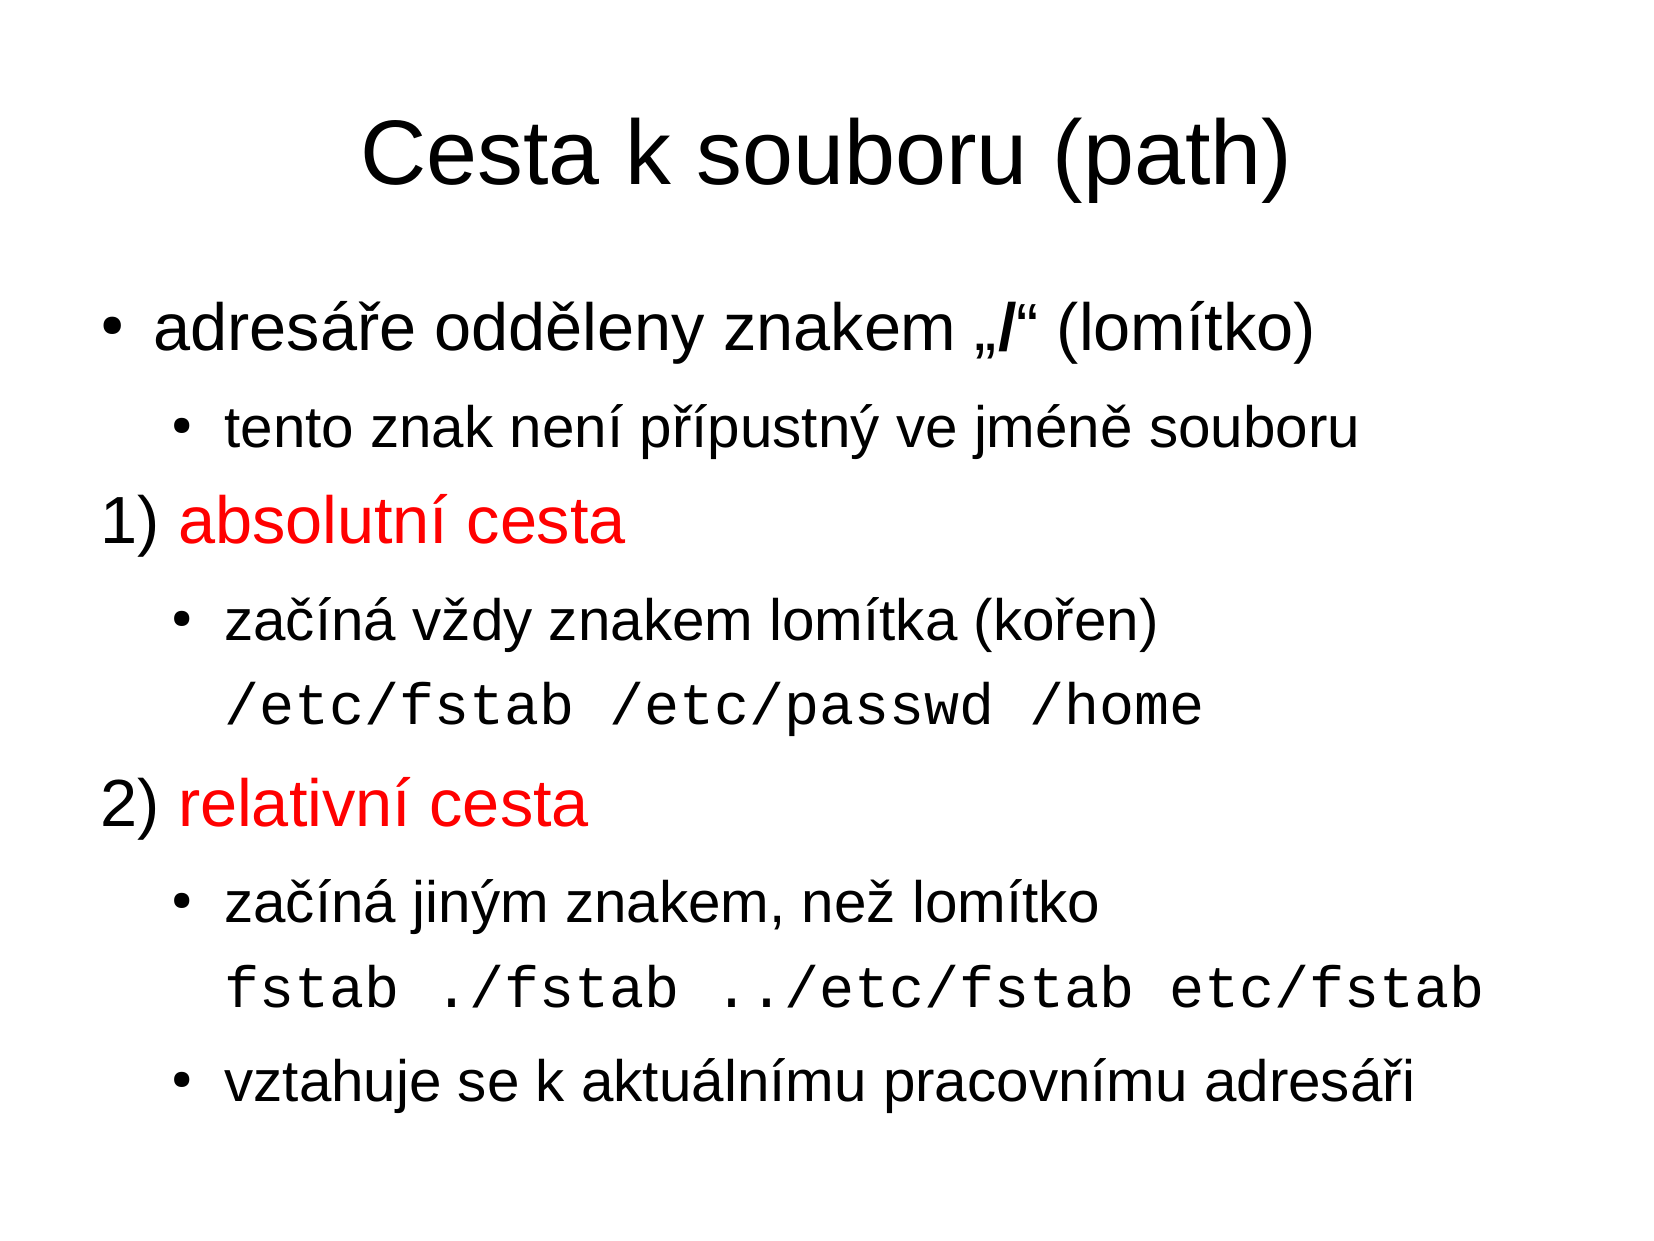

# Cesta k souboru (path)
adresáře odděleny znakem „/“ (lomítko)
tento znak není přípustný ve jméně souboru
 absolutní cesta
začíná vždy znakem lomítka (kořen)
/etc/fstab /etc/passwd /home
 relativní cesta
začíná jiným znakem, než lomítko
fstab ./fstab ../etc/fstab etc/fstab
vztahuje se k aktuálnímu pracovnímu adresáři